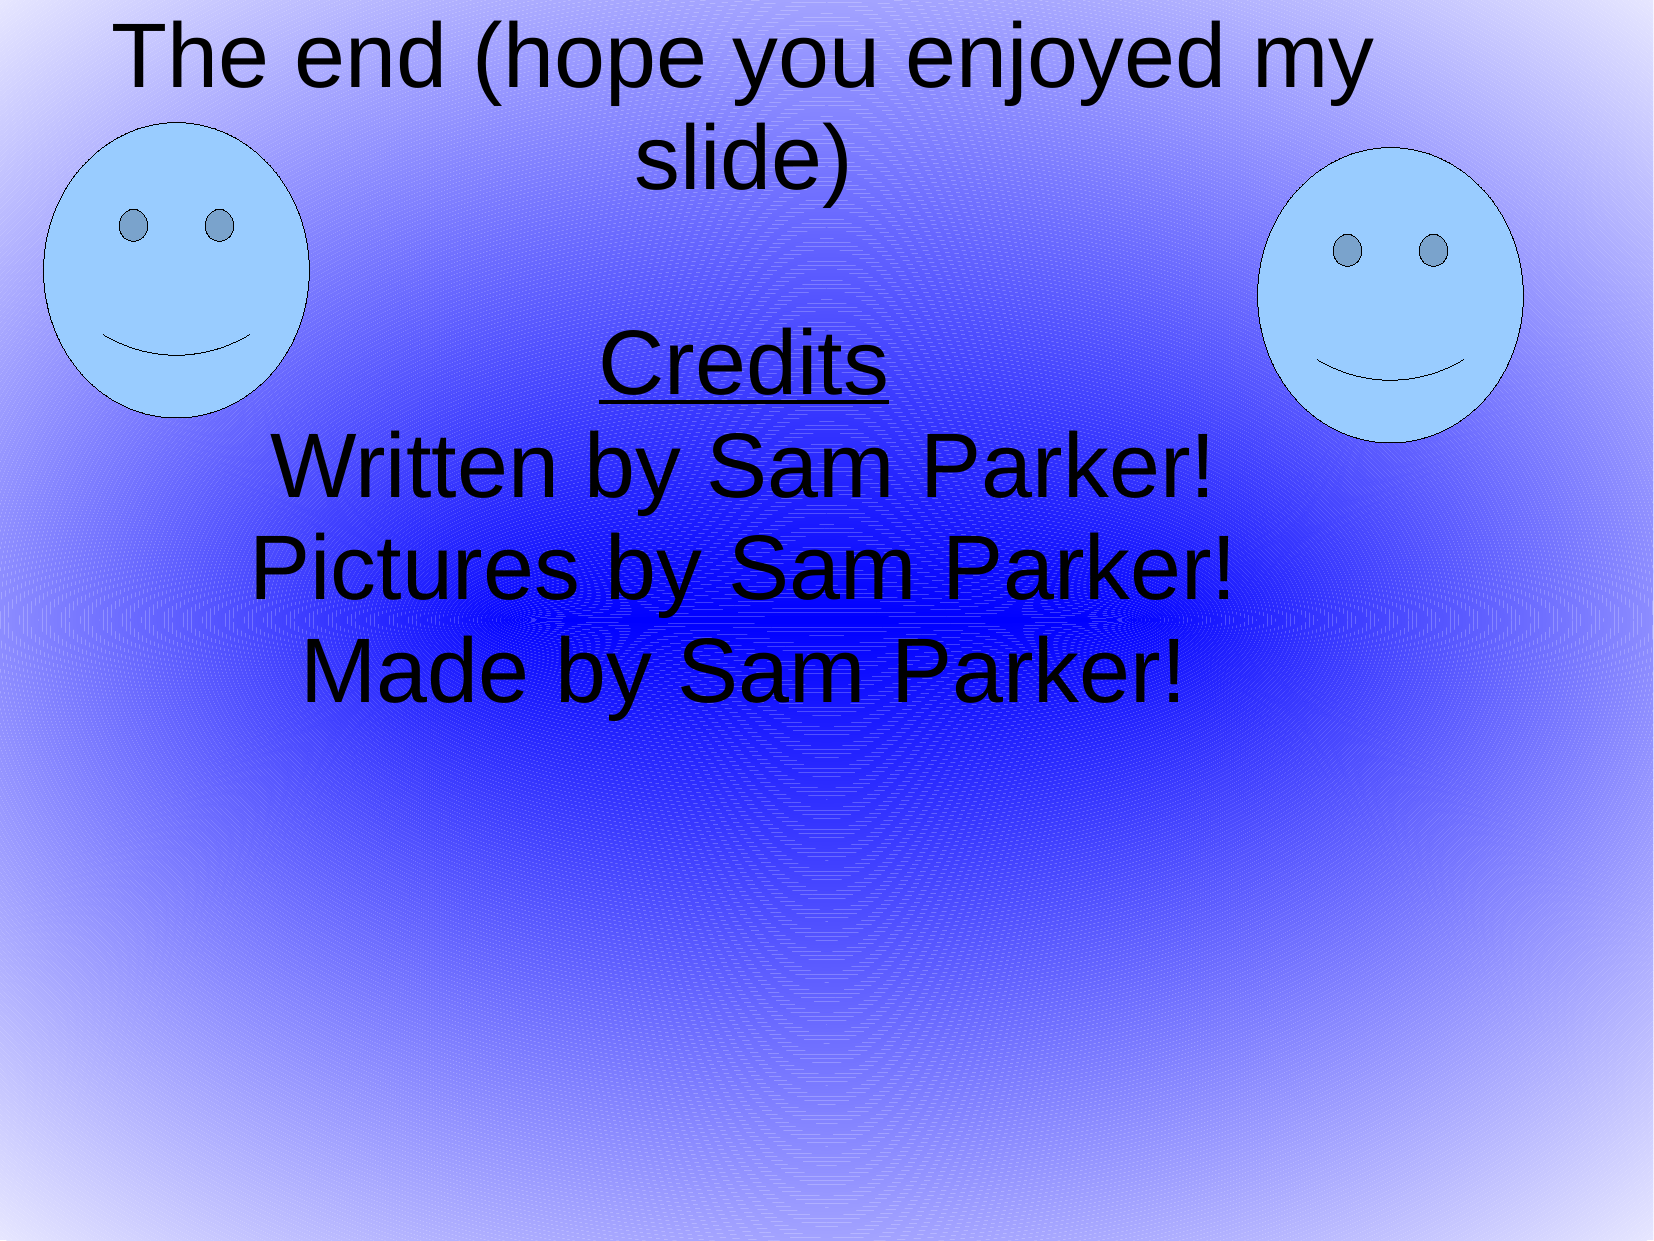

# The end (hope you enjoyed my slide) Credits Written by Sam Parker! Pictures by Sam Parker! Made by Sam Parker!